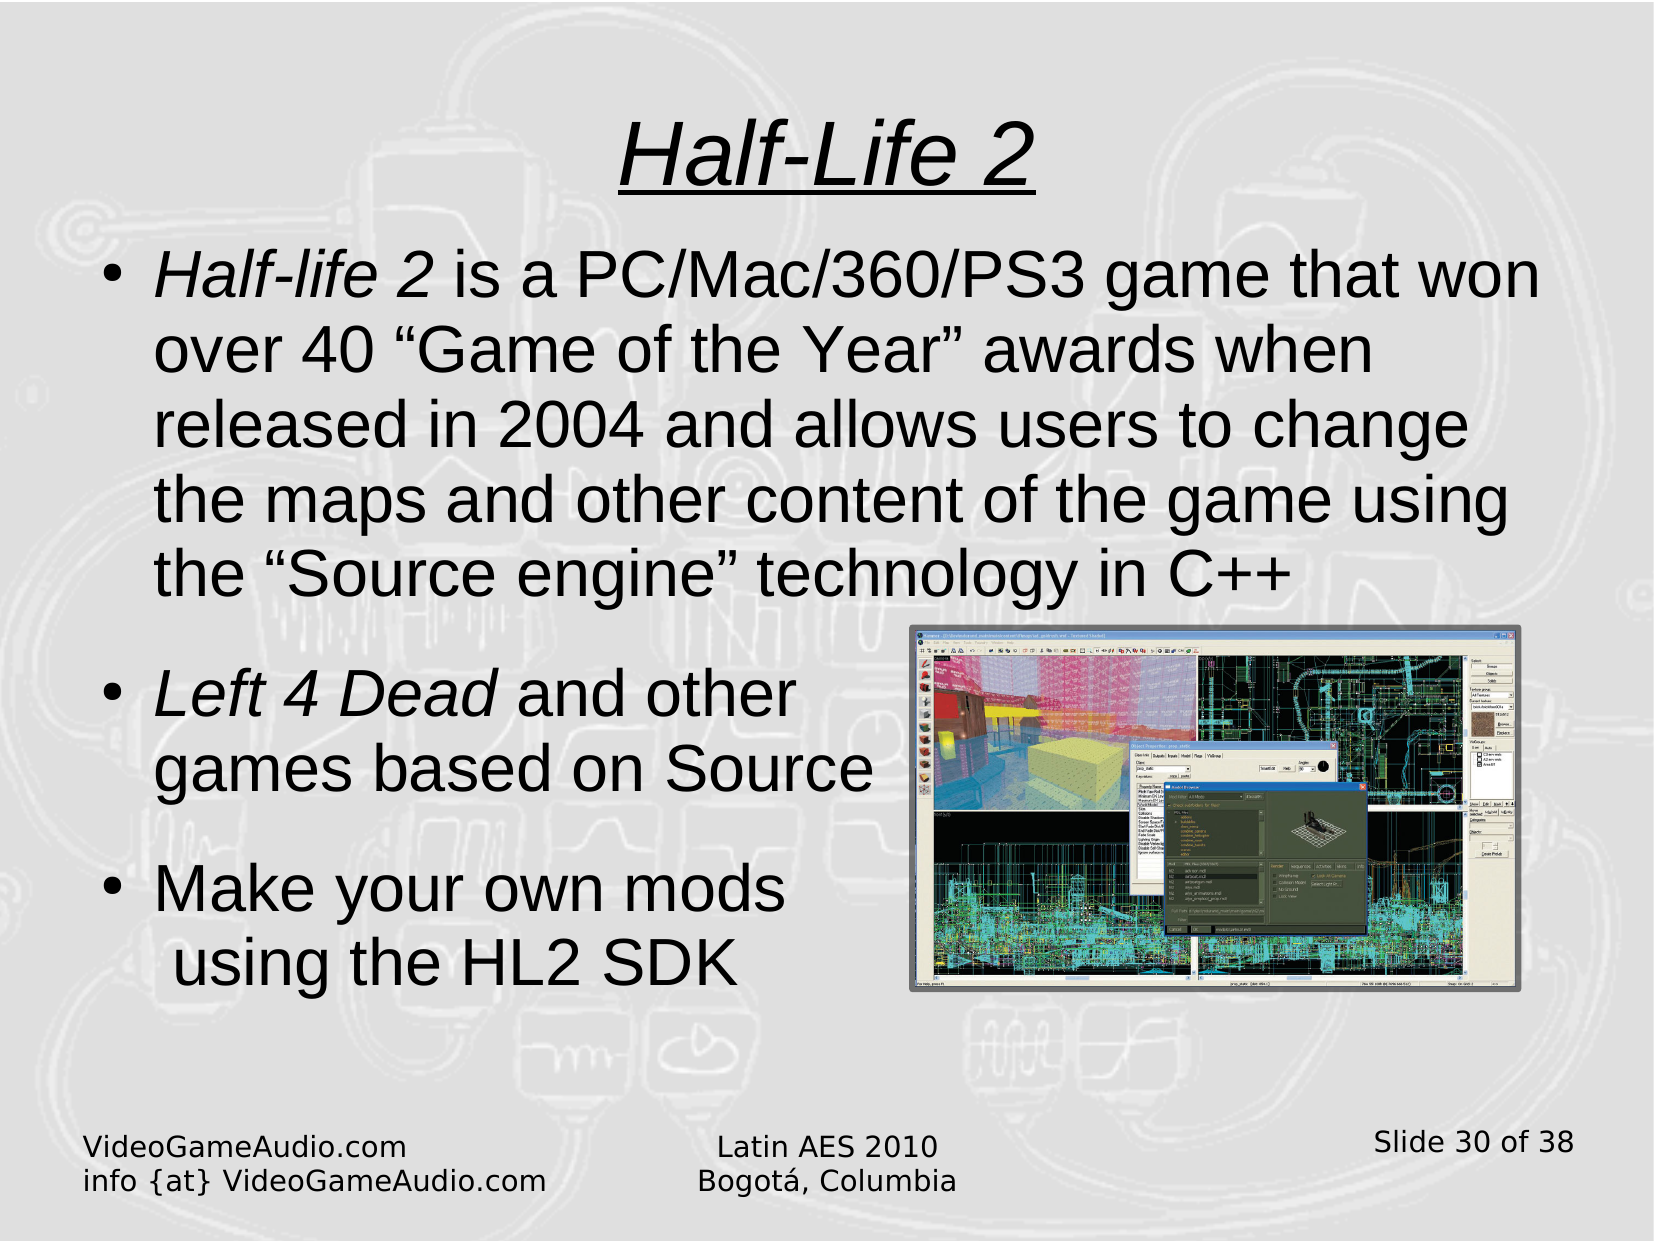

# Half-Life 2
Half-life 2 is a PC/Mac/360/PS3 game that won over 40 “Game of the Year” awards when released in 2004 and allows users to change the maps and other content of the game using the “Source engine” technology in C++
Left 4 Dead and other games based on Source
Make your own mods										 using the HL2 SDK
30